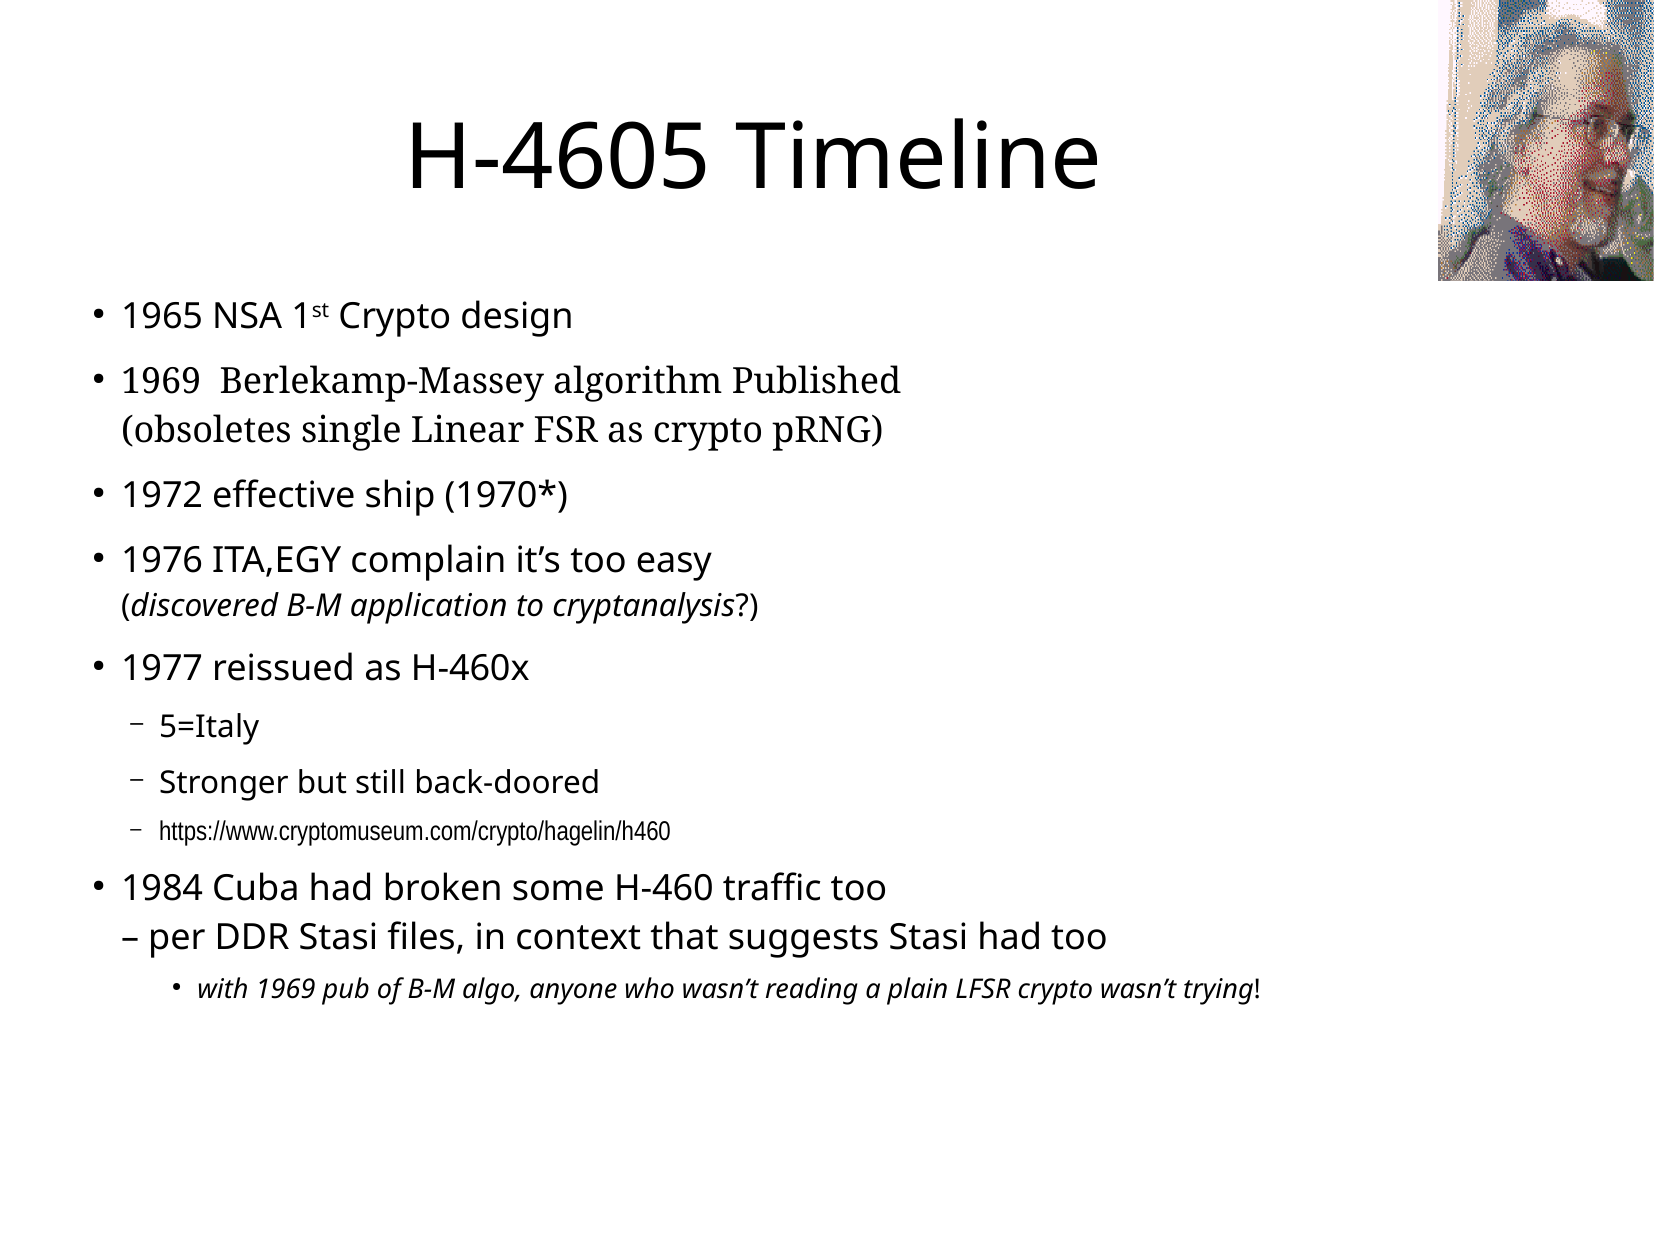

# H-4605 Timeline
1965 NSA 1st Crypto design
1969 Berlekamp-Massey algorithm Published
(obsoletes single Linear FSR as crypto pRNG)
1972 effective ship (1970*)
1976 ITA,EGY complain it’s too easy
(discovered B-M application to cryptanalysis?)
1977 reissued as H-460x
5=Italy
Stronger but still back-doored
https://www.cryptomuseum.com/crypto/hagelin/h460
1984 Cuba had broken some H-460 traffic too
– per DDR Stasi files, in context that suggests Stasi had too
with 1969 pub of B-M algo, anyone who wasn’t reading a plain LFSR crypto wasn’t trying!